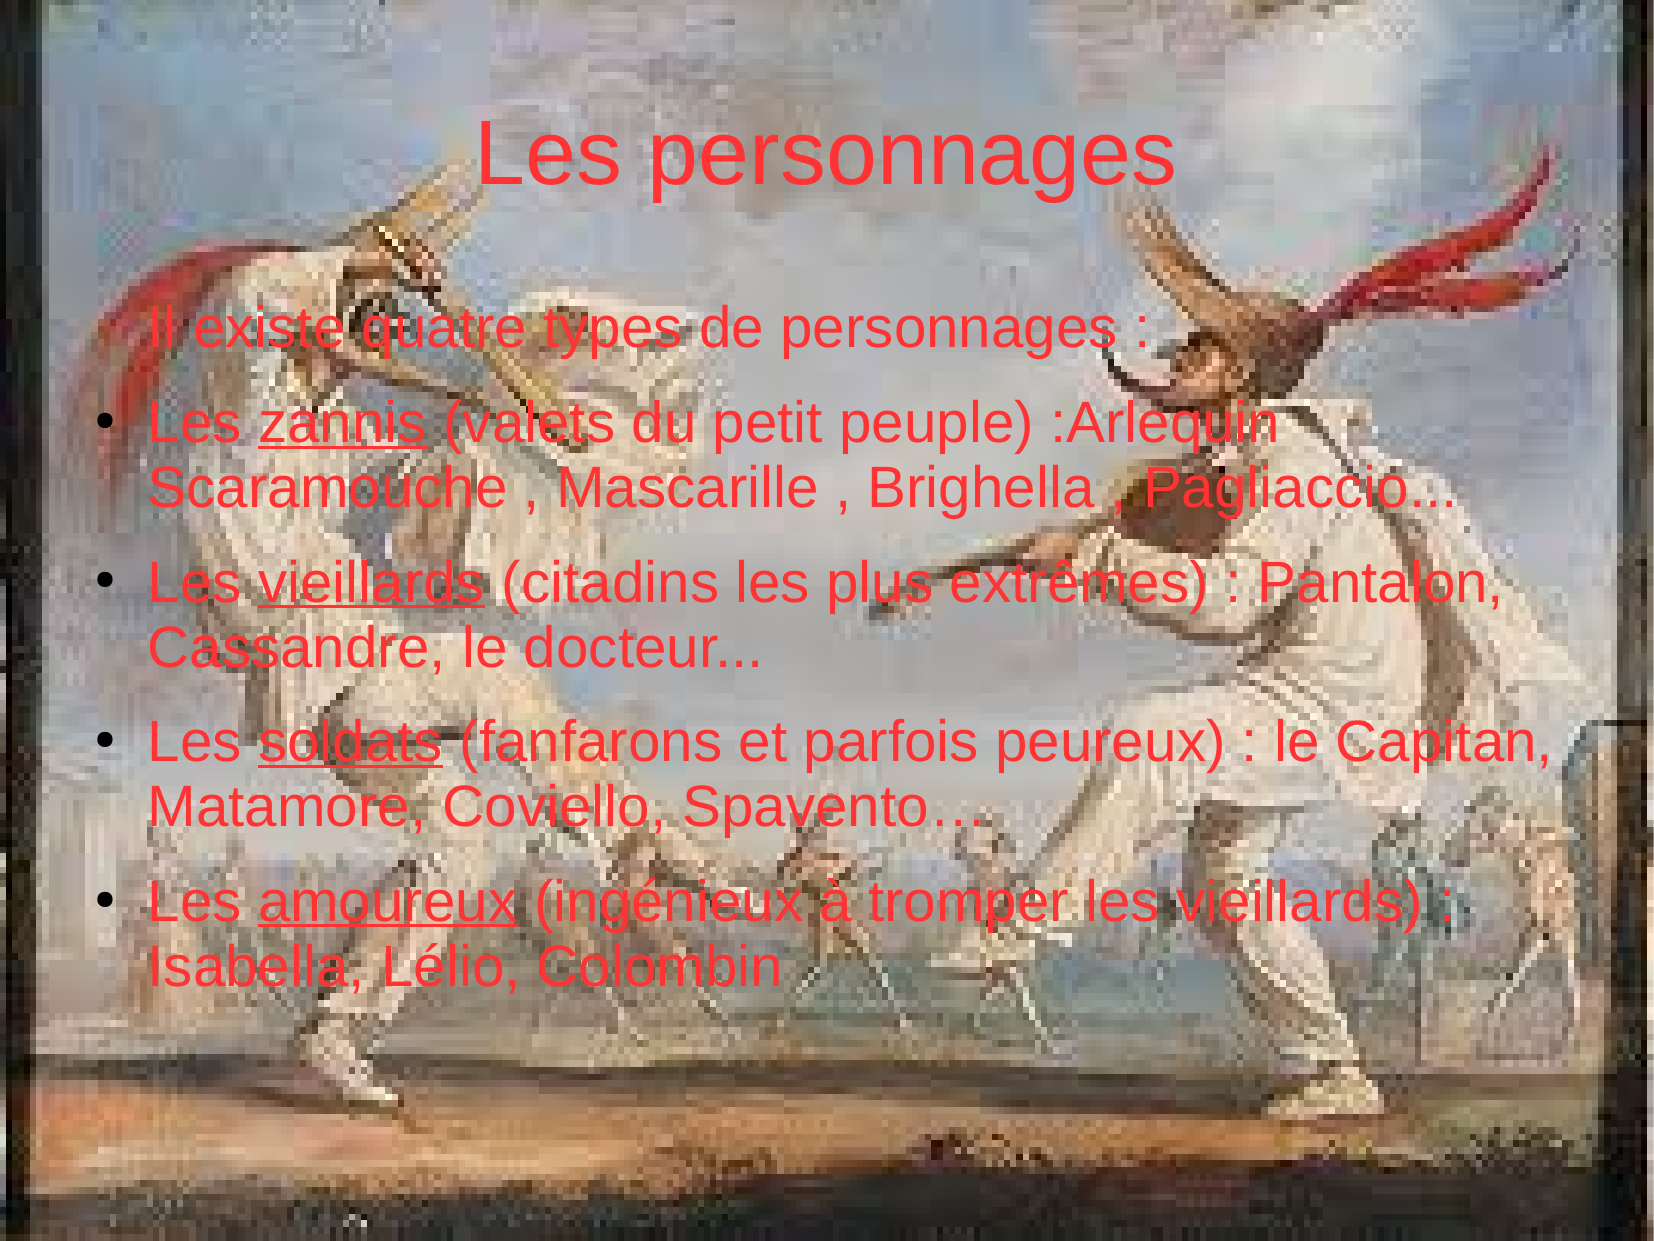

# Les personnages
Il existe quatre types de personnages :
Les zannis (valets du petit peuple) :Arlequin Scaramouche , Mascarille , Brighella , Pagliaccio...
Les vieillards (citadins les plus extrêmes) : Pantalon, Cassandre, le docteur...
Les soldats (fanfarons et parfois peureux) : le Capitan, Matamore, Coviello, Spavento…
Les amoureux (ingénieux à tromper les vieillards) : Isabella, Lélio, Colombin